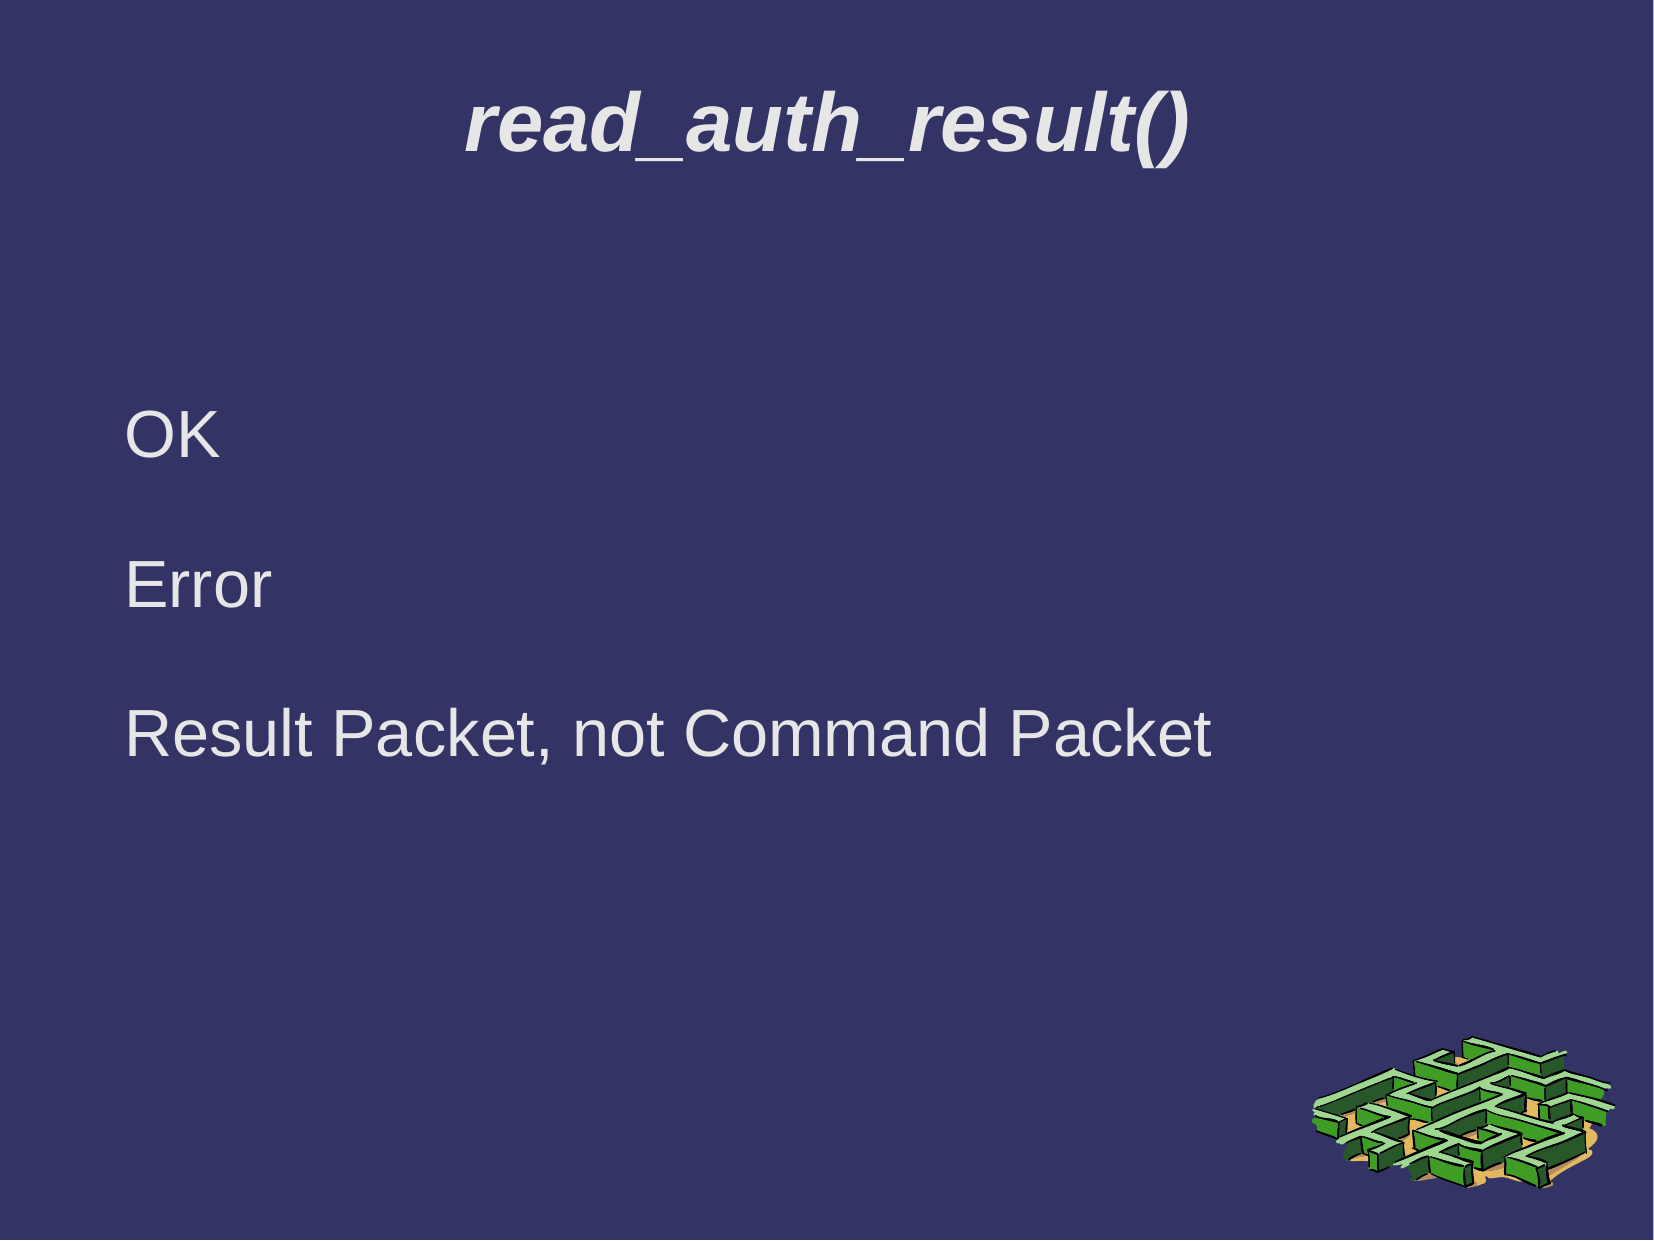

# read_auth_result()
OK
Error
Result Packet, not Command Packet